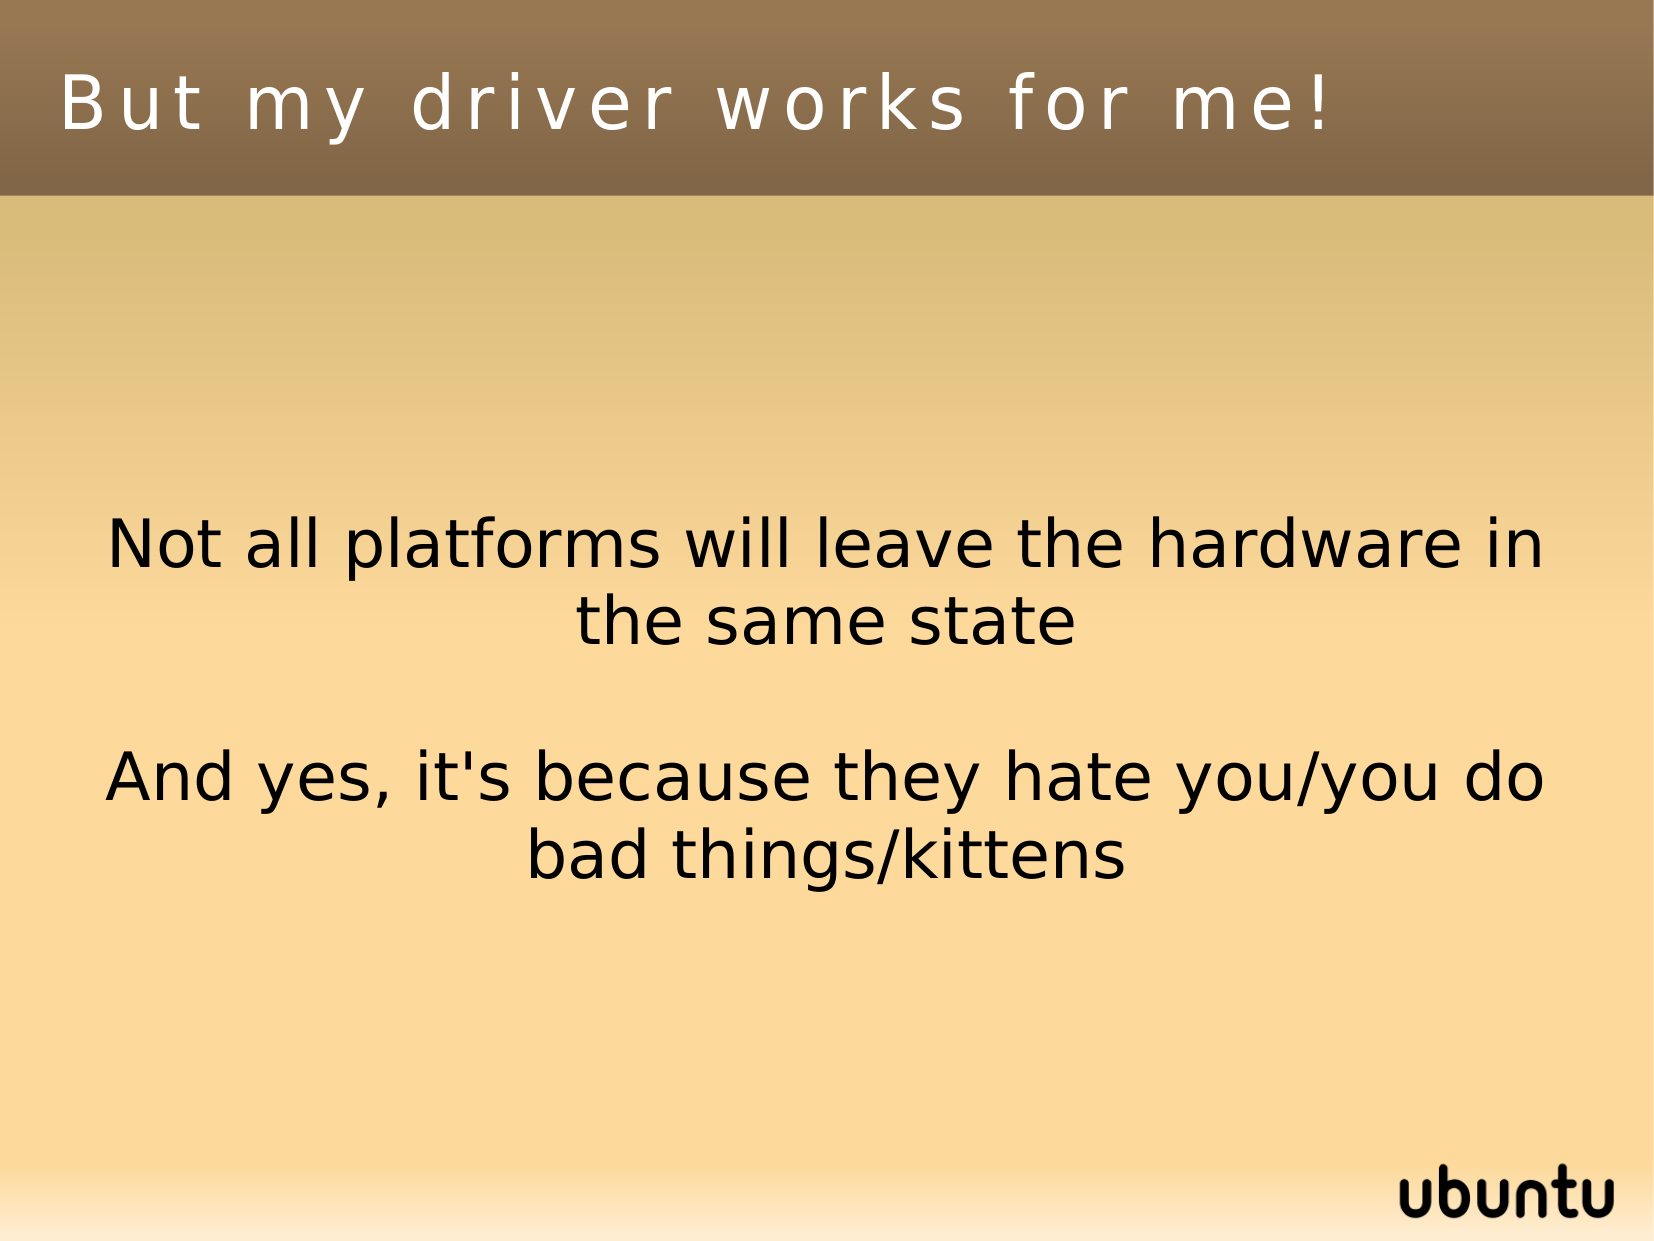

# But my driver works for me!
Not all platforms will leave the hardware in the same state
And yes, it's because they hate you/you do bad things/kittens